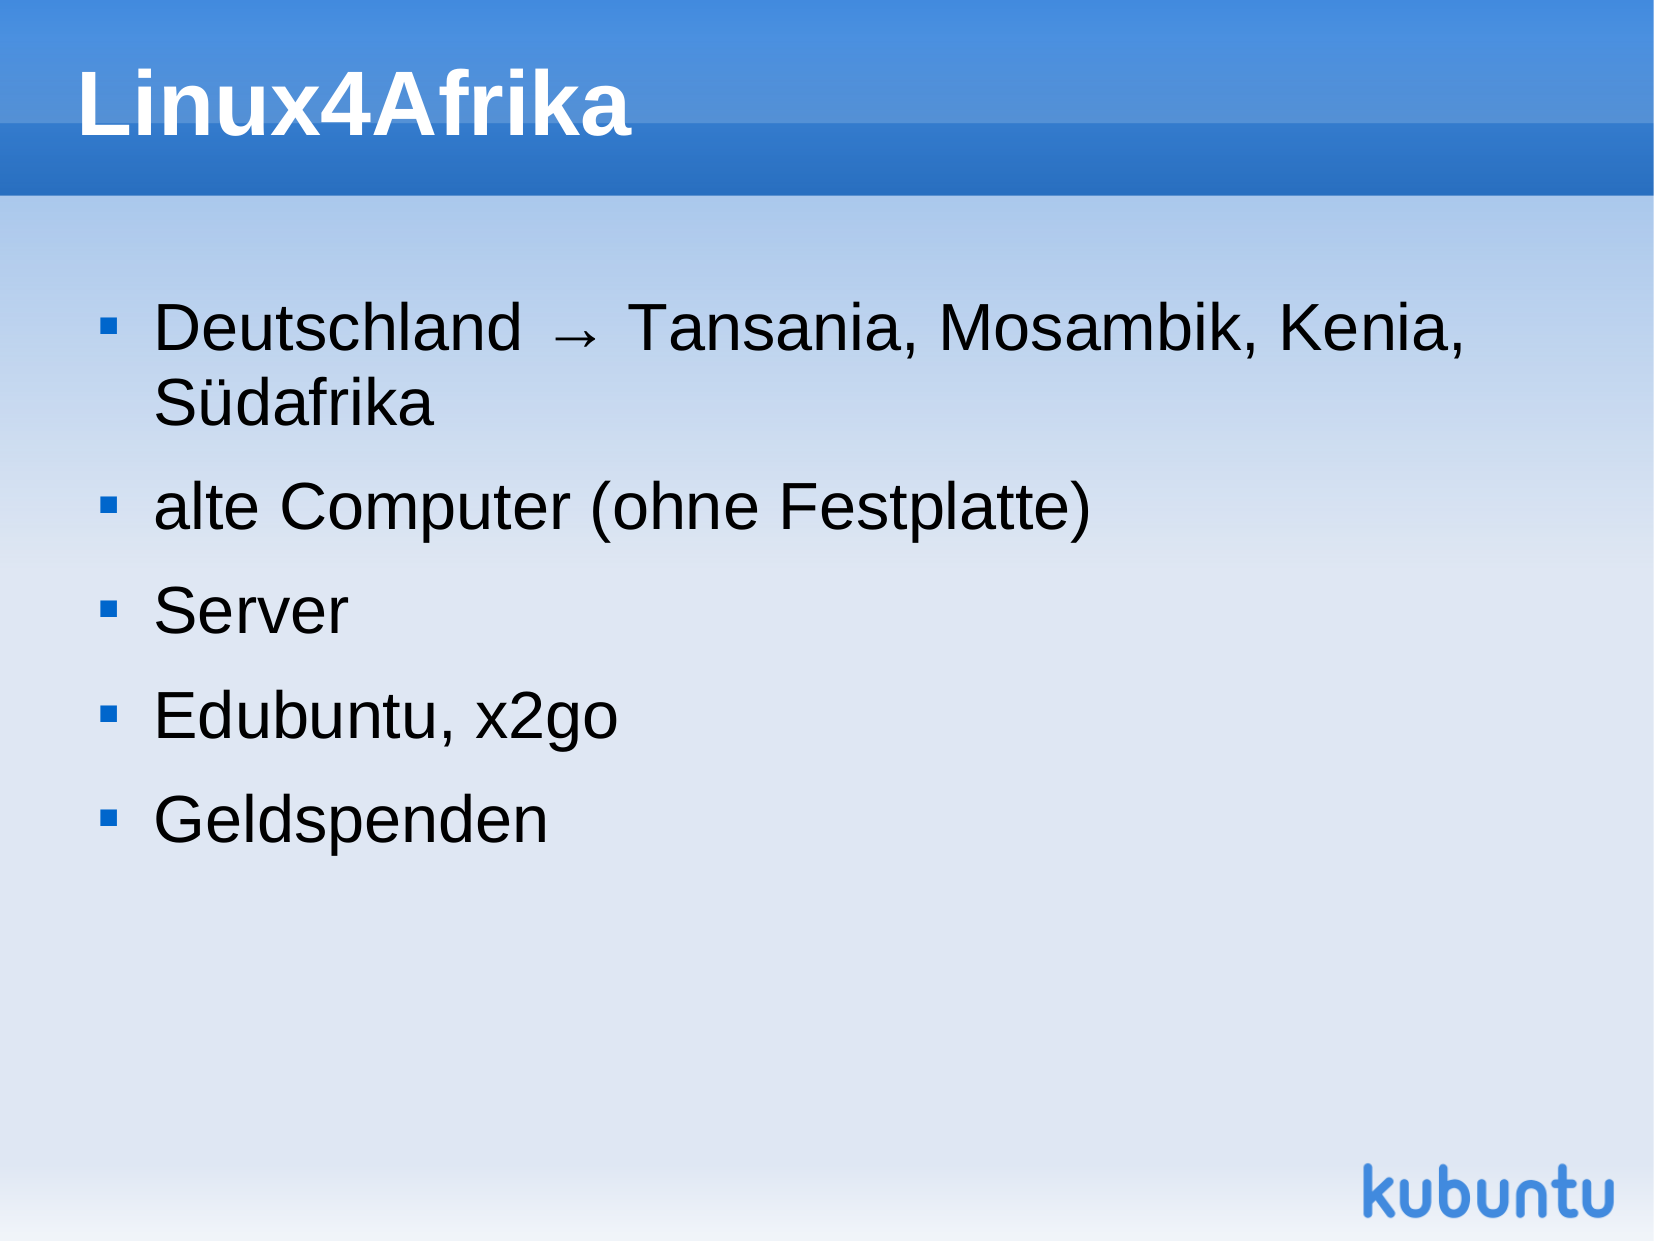

# Linux4Afrika
Deutschland → Tansania, Mosambik, Kenia, Südafrika
alte Computer (ohne Festplatte)
Server
Edubuntu, x2go
Geldspenden